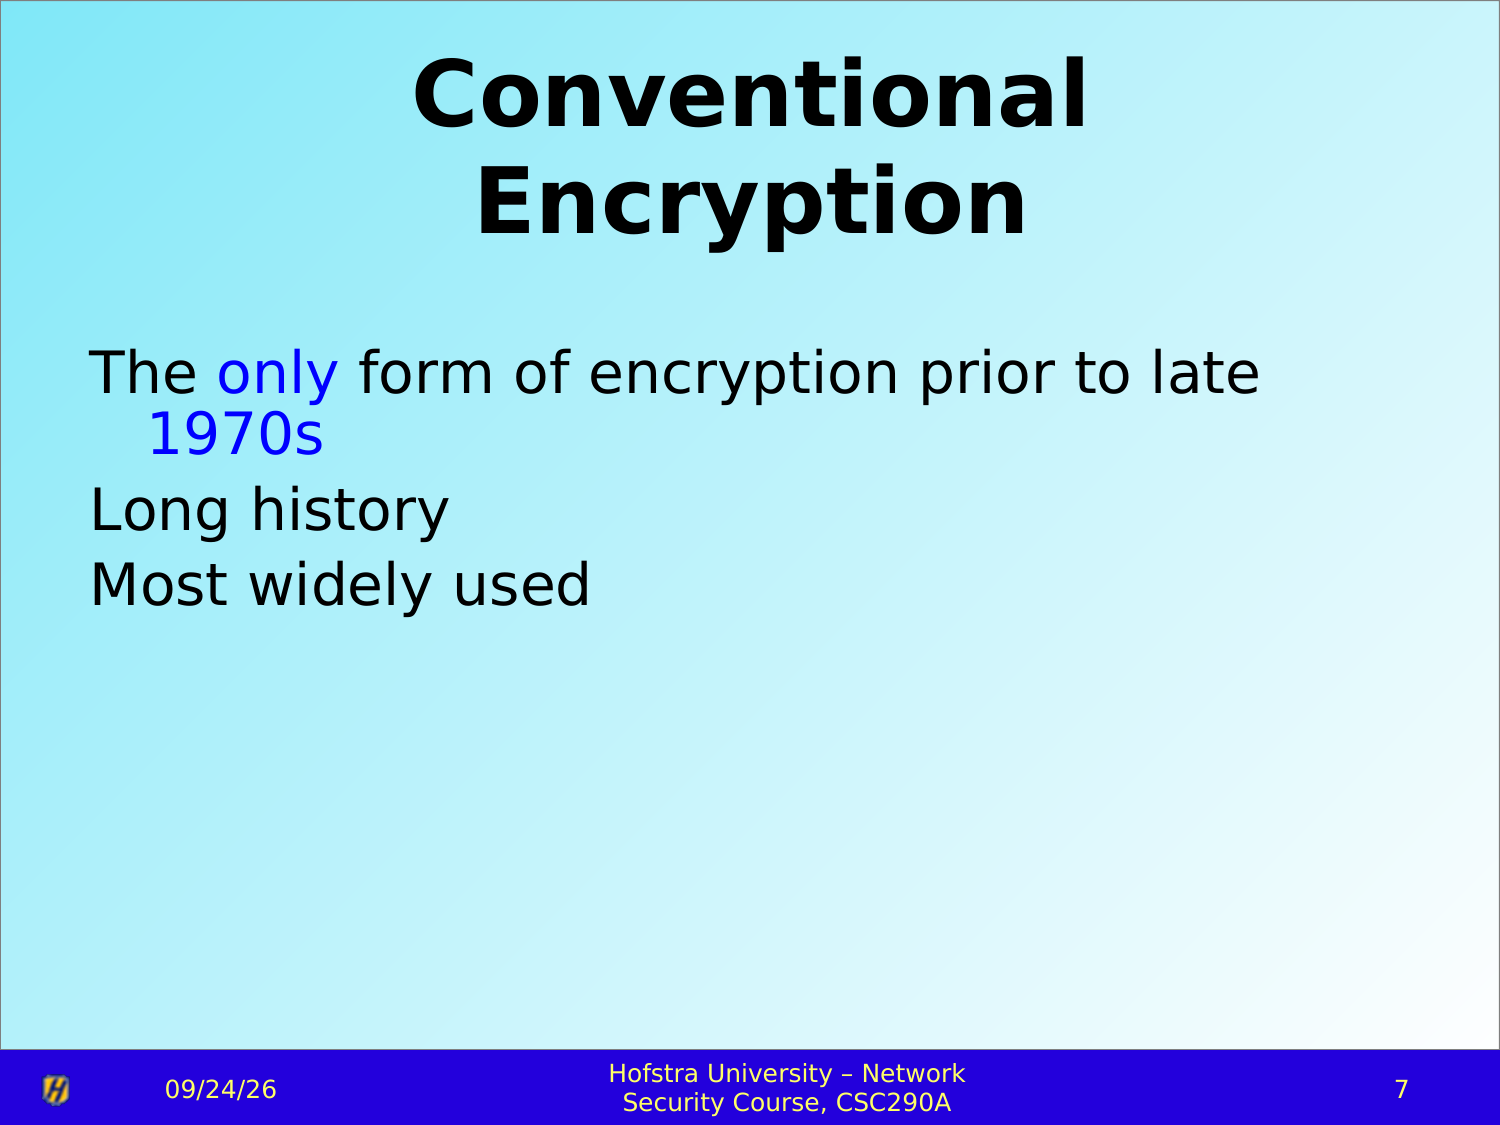

# Conventional Encryption
The only form of encryption prior to late 1970s
Long history
Most widely used
7